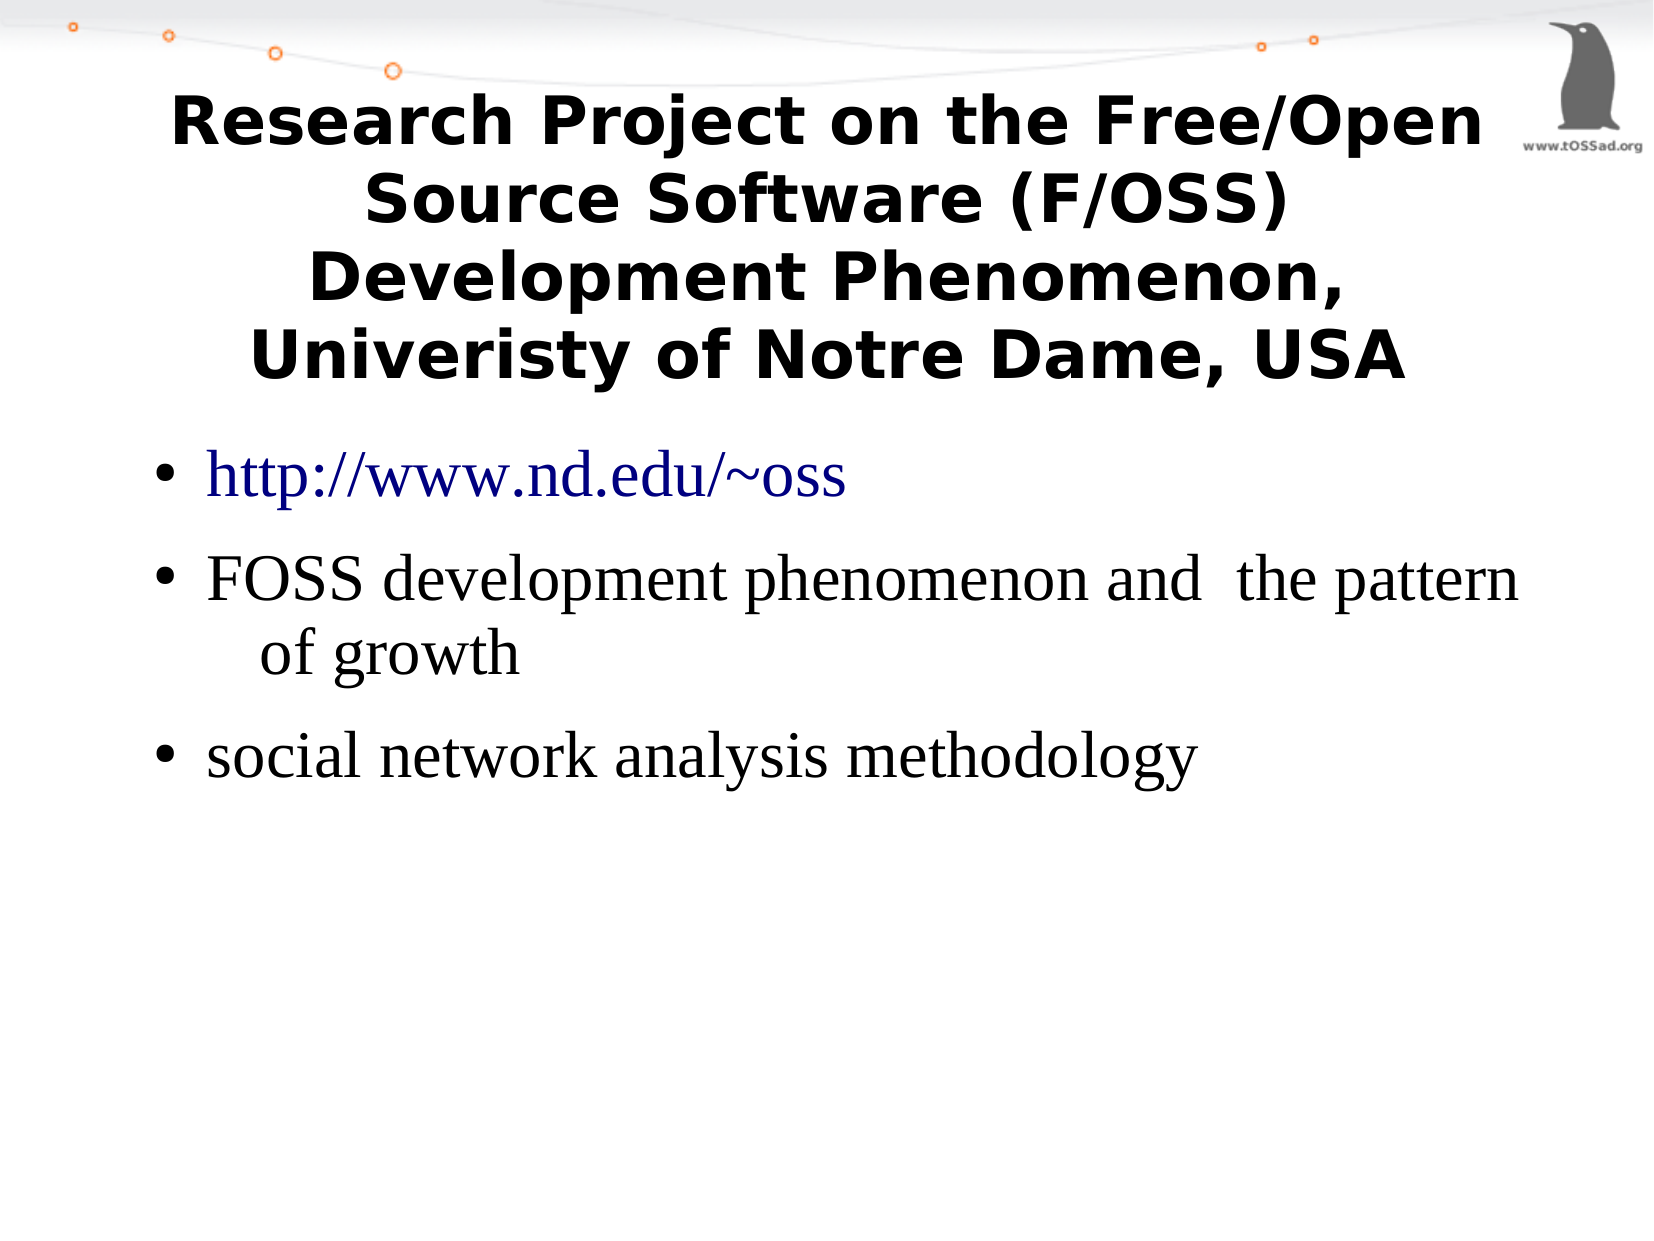

# Research Project on the Free/Open Source Software (F/OSS) Development Phenomenon, Univeristy of Notre Dame, USA
http://www.nd.edu/~oss
FOSS development phenomenon and the pattern of growth
social network analysis methodology